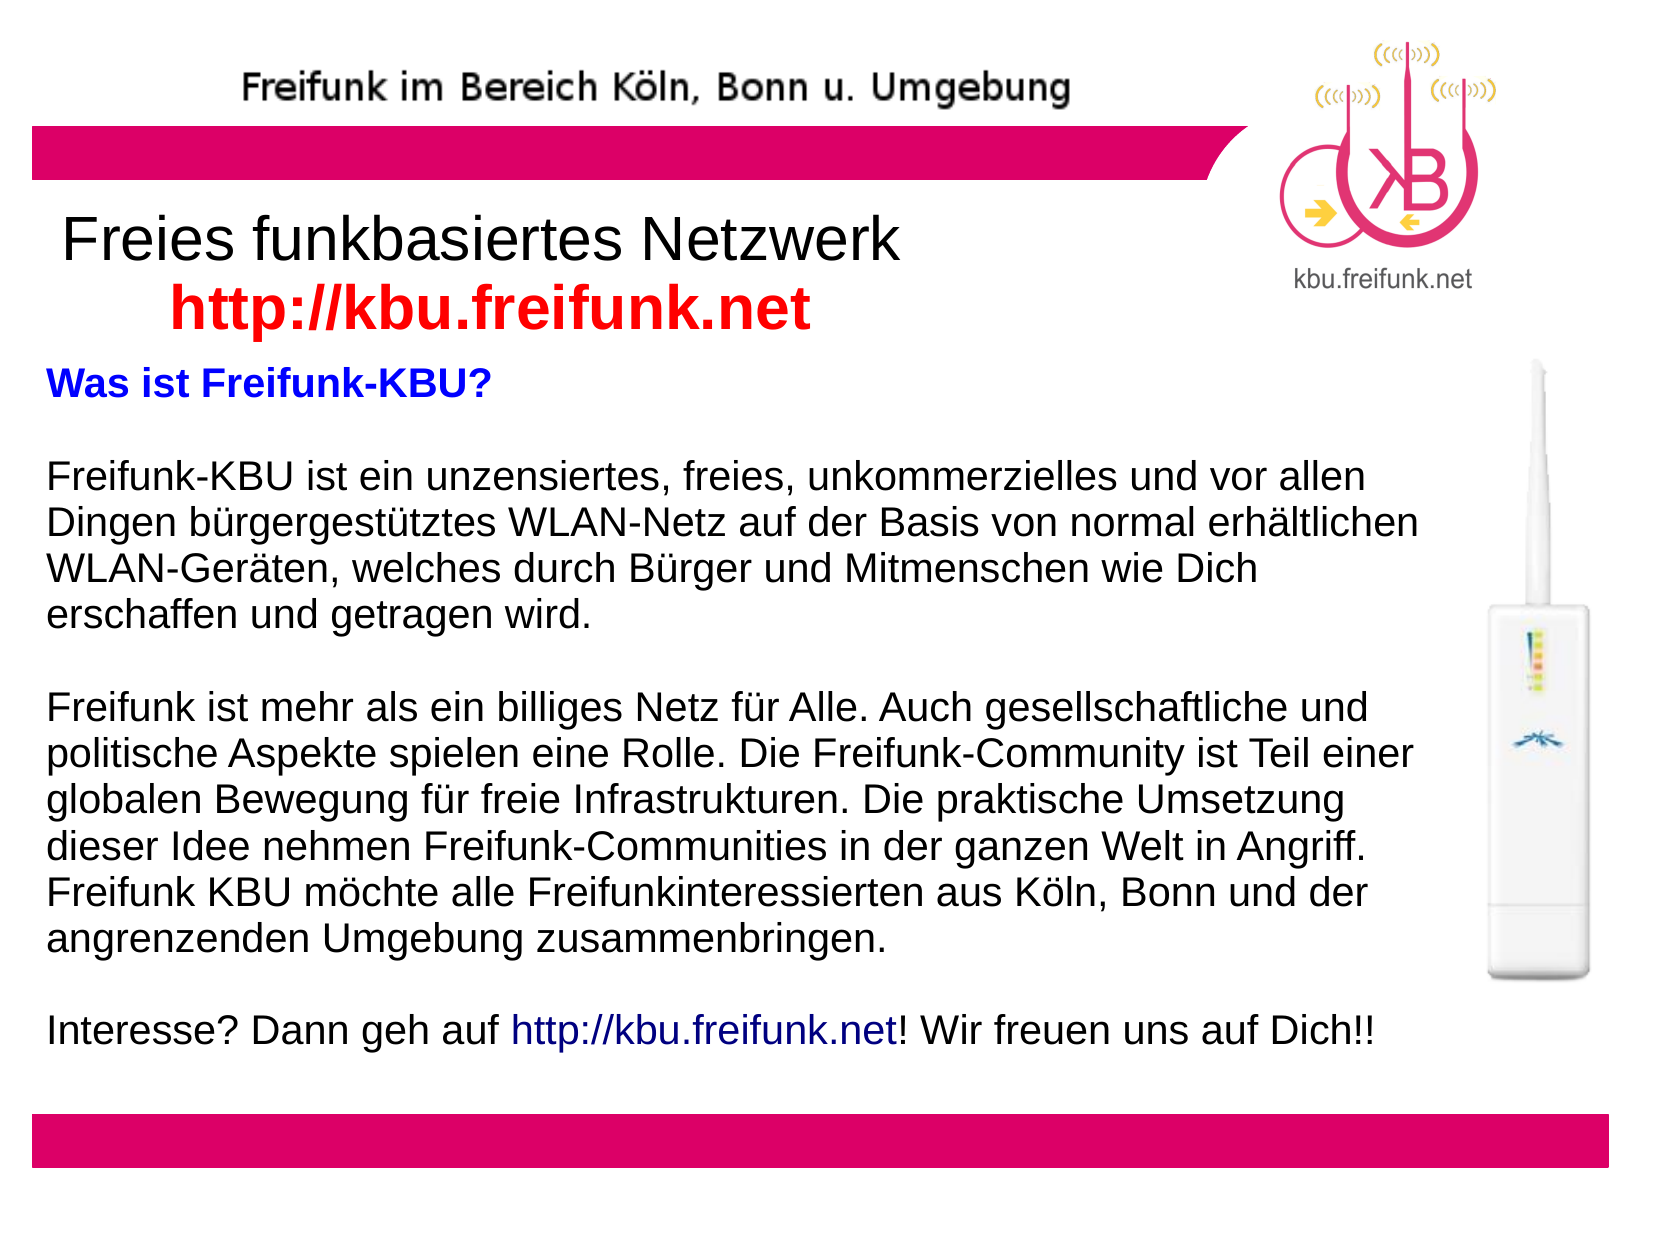

Freies funkbasiertes Netzwerk
 http://kbu.freifunk.net
Was ist Freifunk-KBU?
Freifunk-KBU ist ein unzensiertes, freies, unkommerzielles und vor allen Dingen bürgergestütztes WLAN-Netz auf der Basis von normal erhältlichen WLAN-Geräten, welches durch Bürger und Mitmenschen wie Dich erschaffen und getragen wird.
Freifunk ist mehr als ein billiges Netz für Alle. Auch gesellschaftliche und politische Aspekte spielen eine Rolle. Die Freifunk-Community ist Teil einer globalen Bewegung für freie Infrastrukturen. Die praktische Umsetzung dieser Idee nehmen Freifunk-Communities in der ganzen Welt in Angriff.
Freifunk KBU möchte alle Freifunkinteressierten aus Köln, Bonn und der angrenzenden Umgebung zusammenbringen.
Interesse? Dann geh auf http://kbu.freifunk.net! Wir freuen uns auf Dich!!